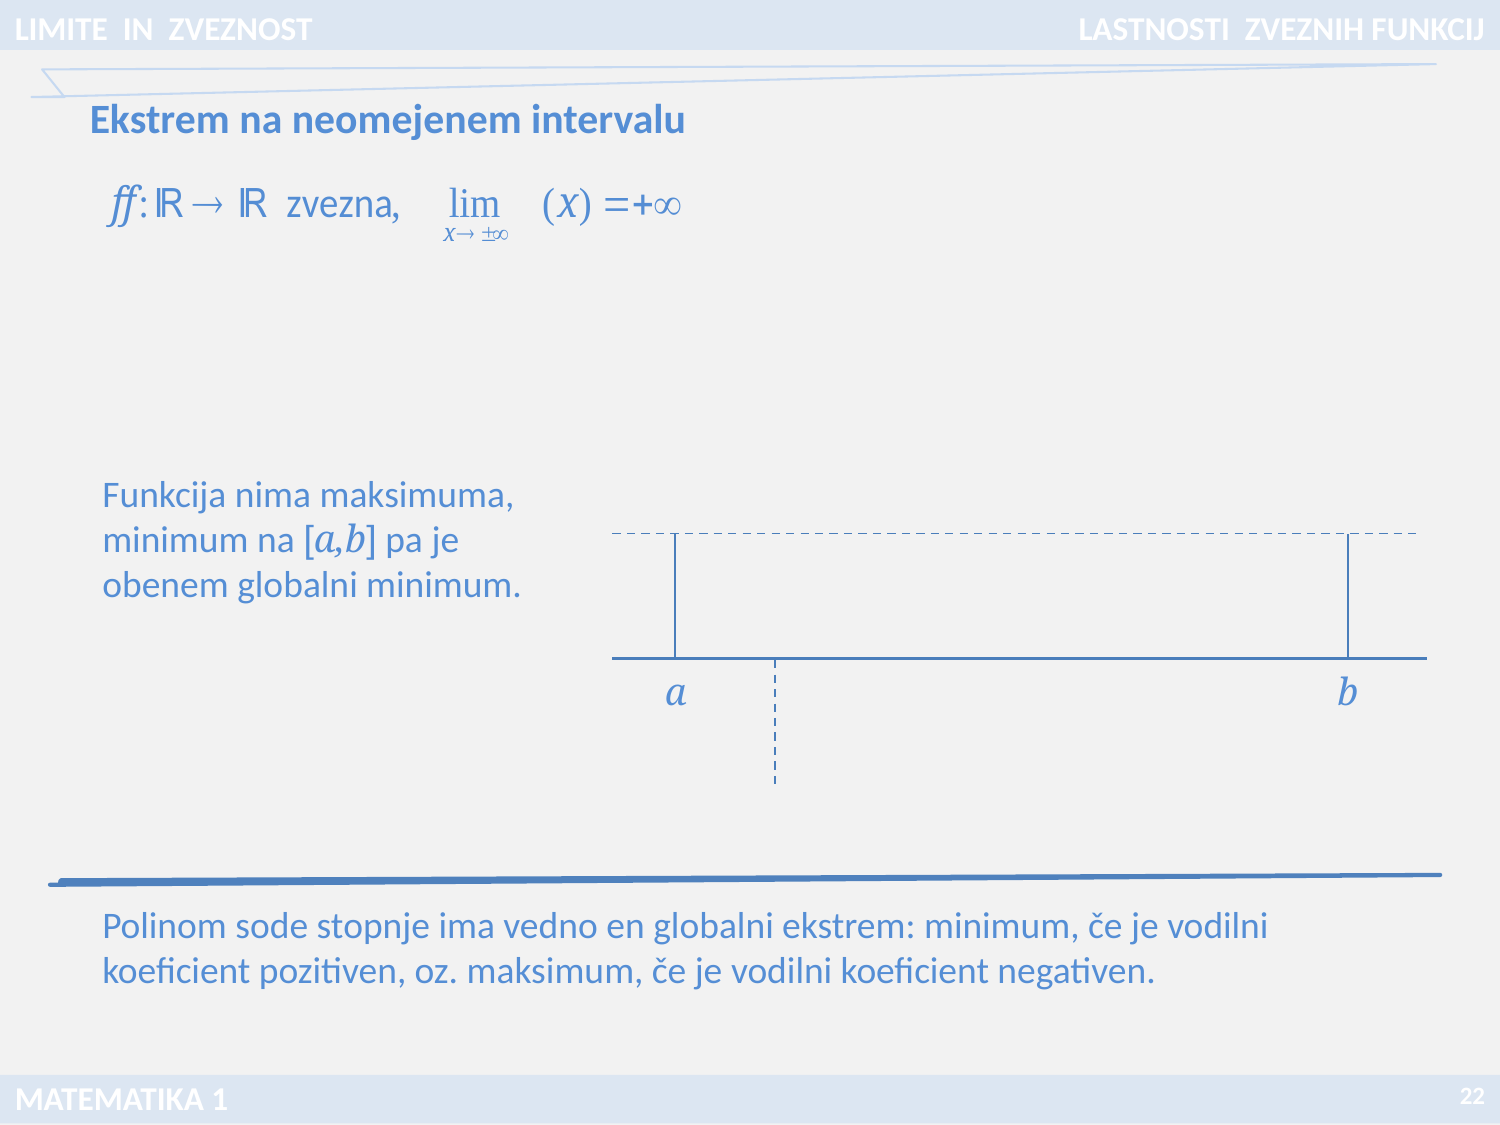

LIMITE IN ZVEZNOST
LASTNOSTI ZVEZNIH FUNKCIJ
Ekstrem na neomejenem intervalu
Funkcija nima maksimuma, minimum na [a,b] pa je obenem globalni minimum.
a
b
Polinom sode stopnje ima vedno en globalni ekstrem: minimum, če je vodilni koeficient pozitiven, oz. maksimum, če je vodilni koeficient negativen.
MATEMATIKA 1